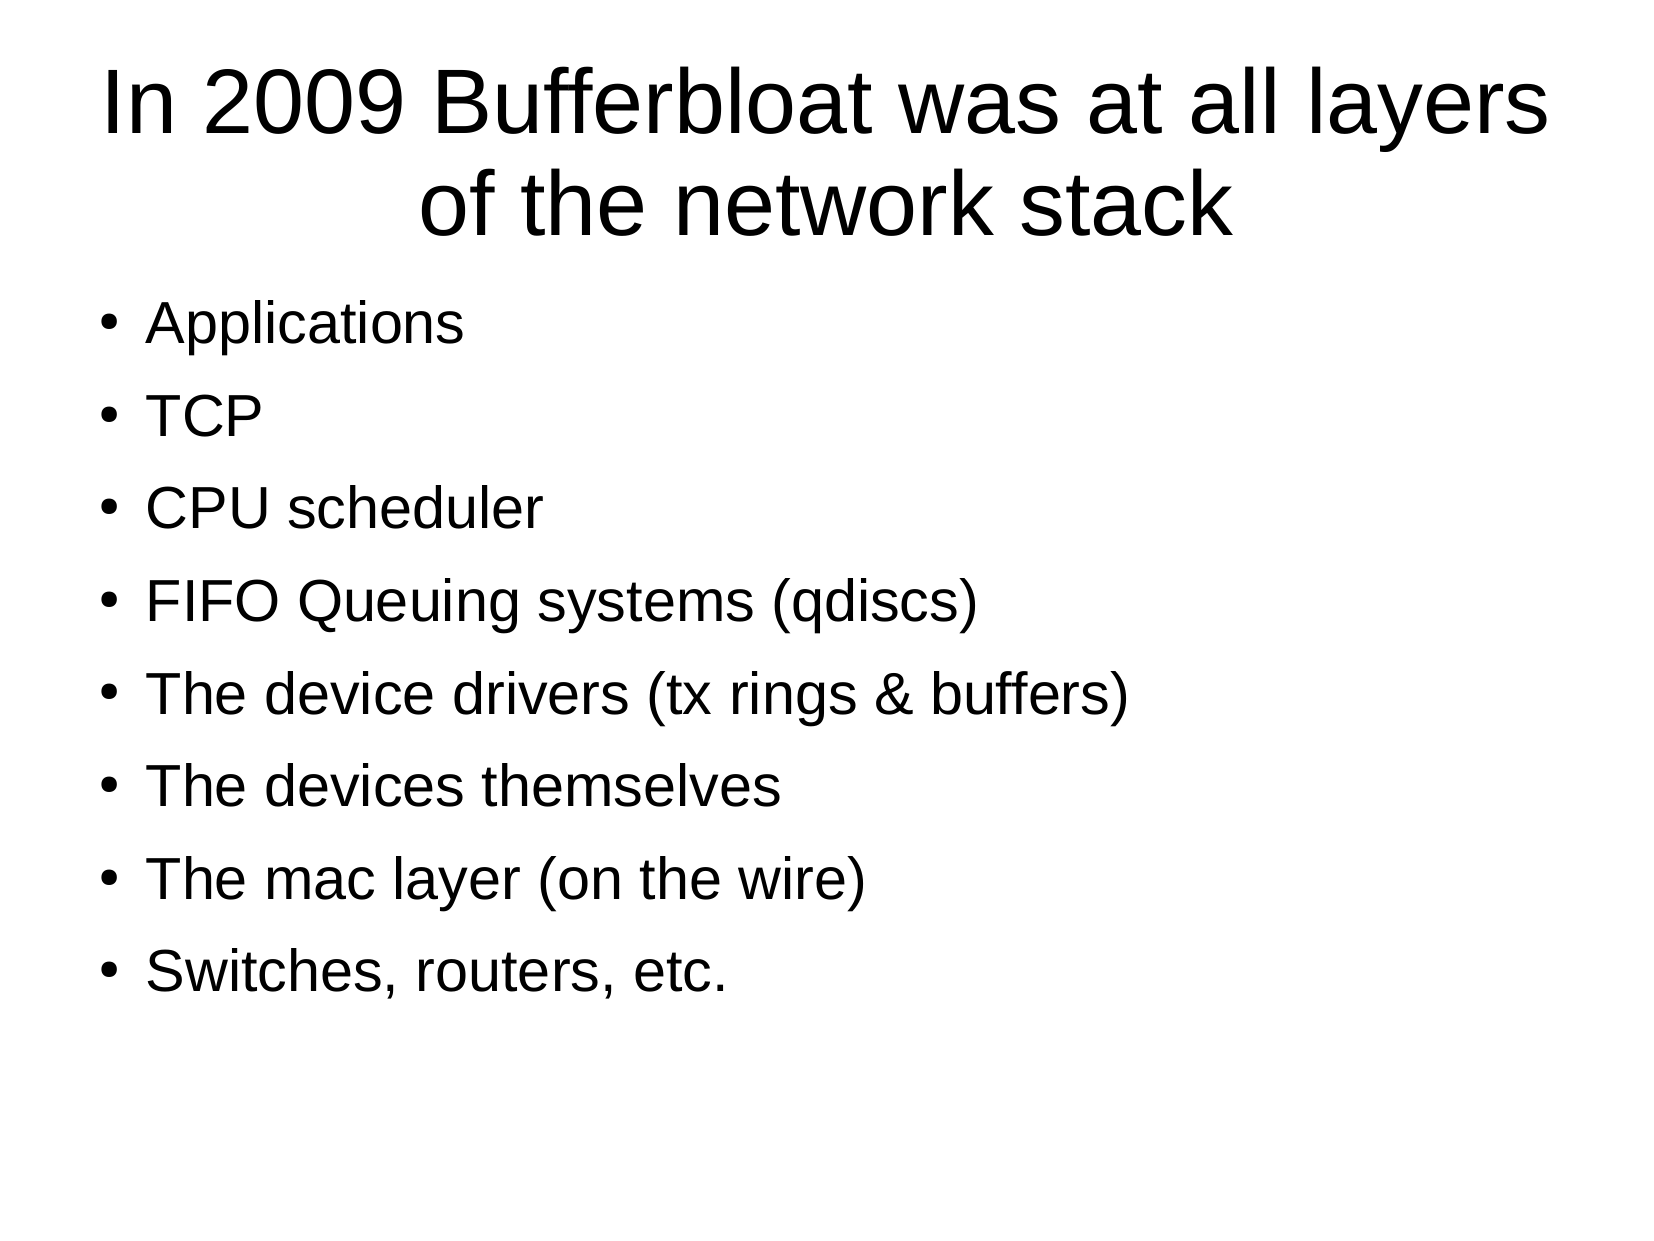

# In 2009 Bufferbloat was at all layers of the network stack
Applications
TCP
CPU scheduler
FIFO Queuing systems (qdiscs)
The device drivers (tx rings & buffers)
The devices themselves
The mac layer (on the wire)
Switches, routers, etc.